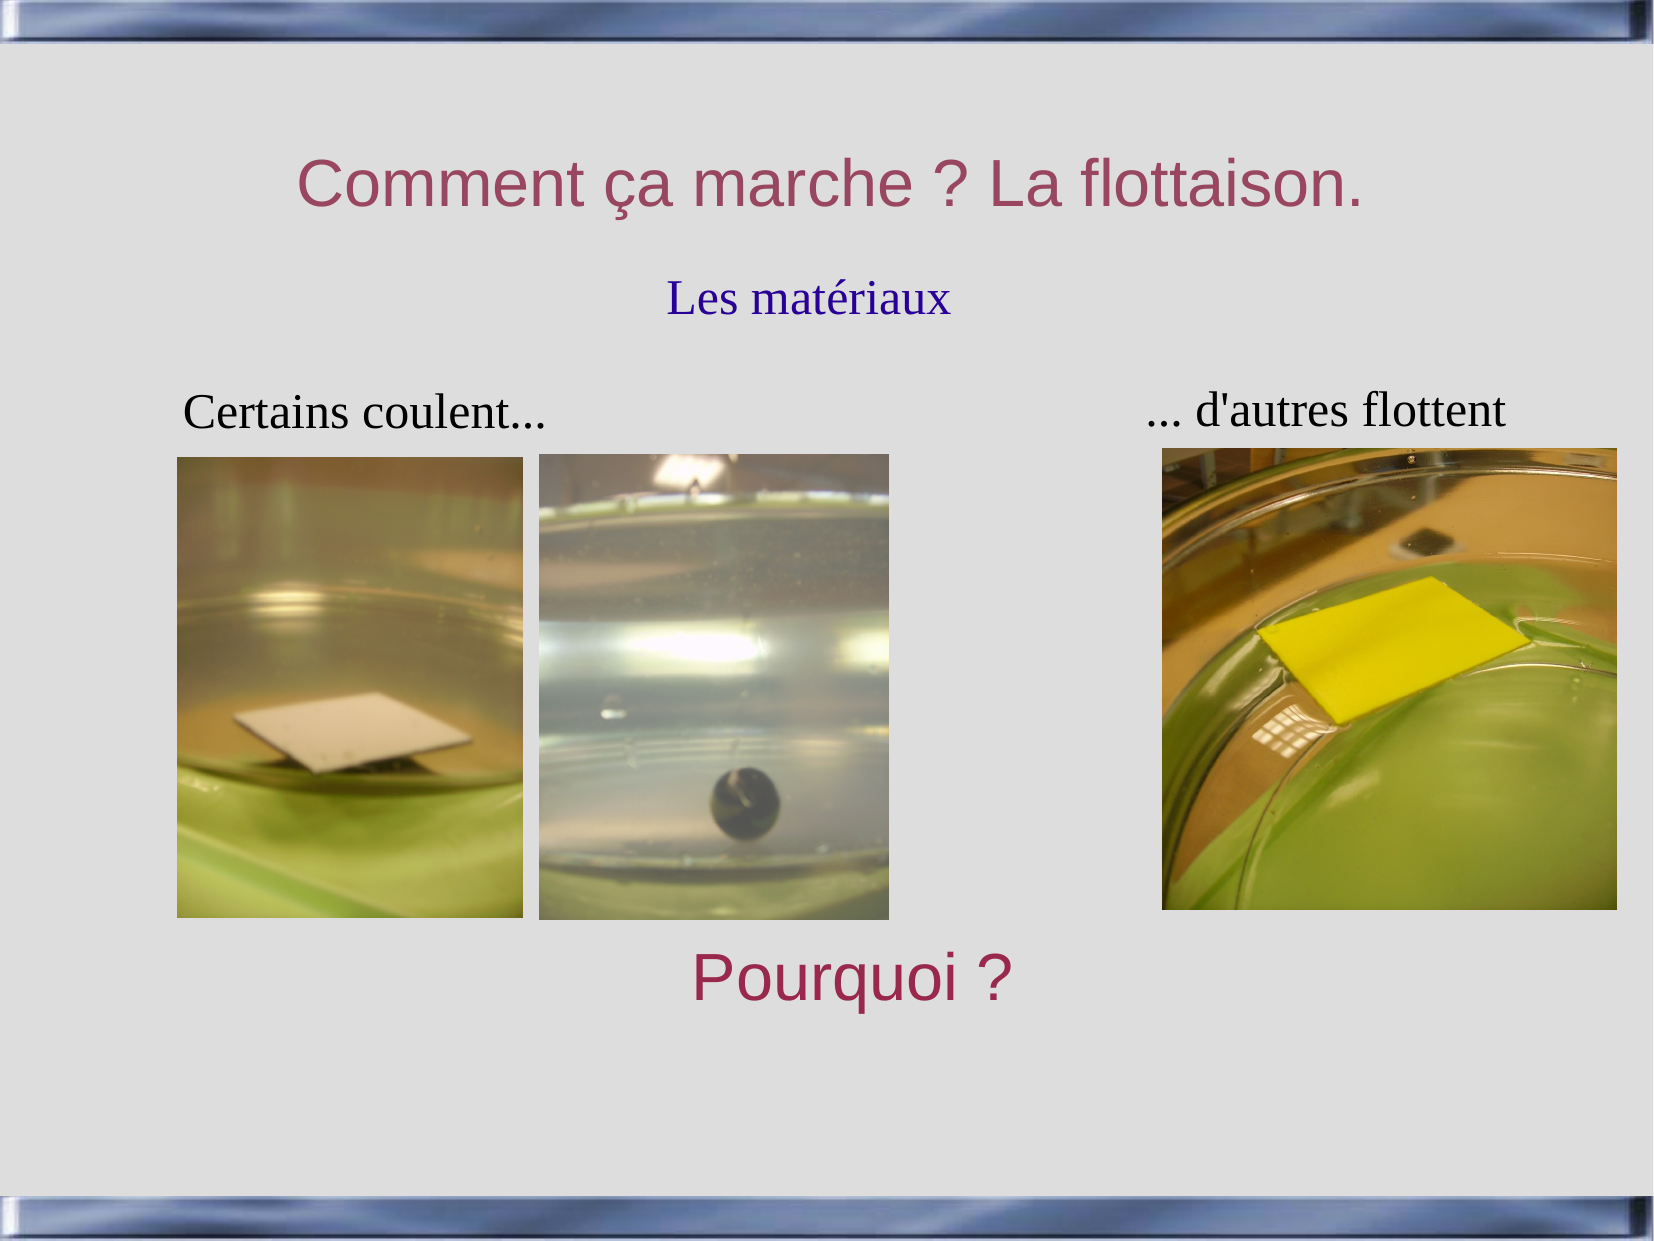

# Comment ça marche ? La flottaison.
Les matériaux
... d'autres flottent
Certains coulent...
Pourquoi ?